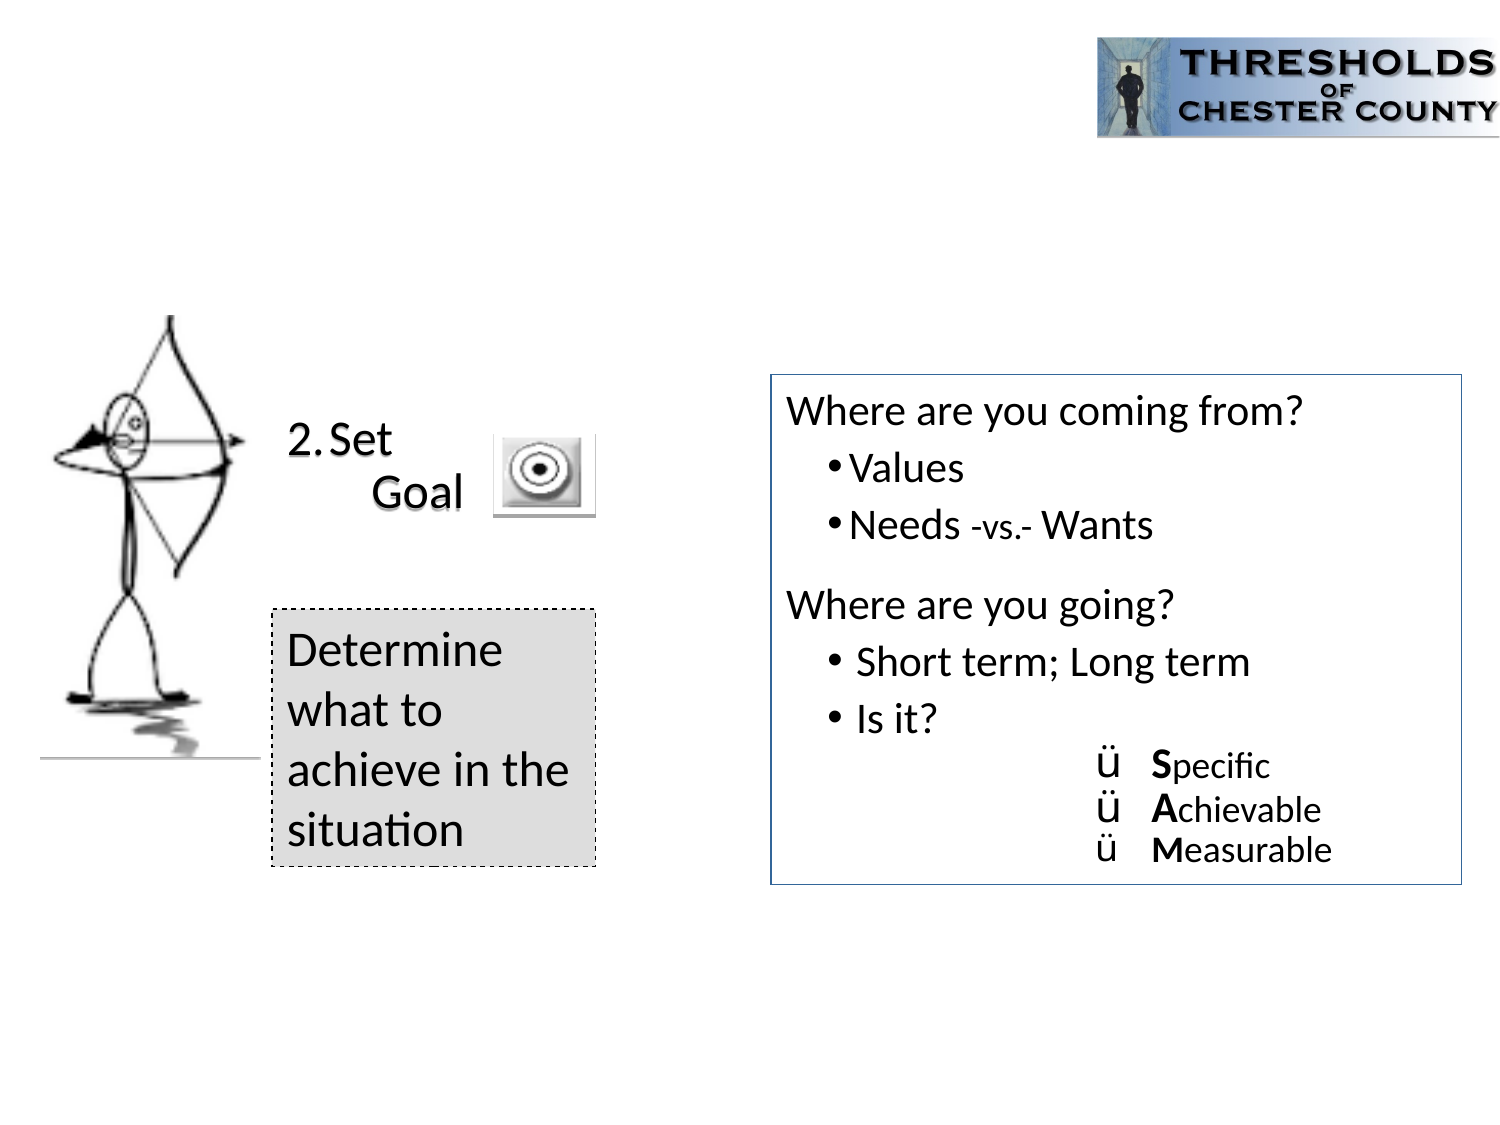

Where are you coming from?
Values
Needs -vs.- Wants
Where are you going?
Short term; Long term
Is it?
Specific
Achievable
Measurable
# Set Goal
Determine what to achieve in the situation